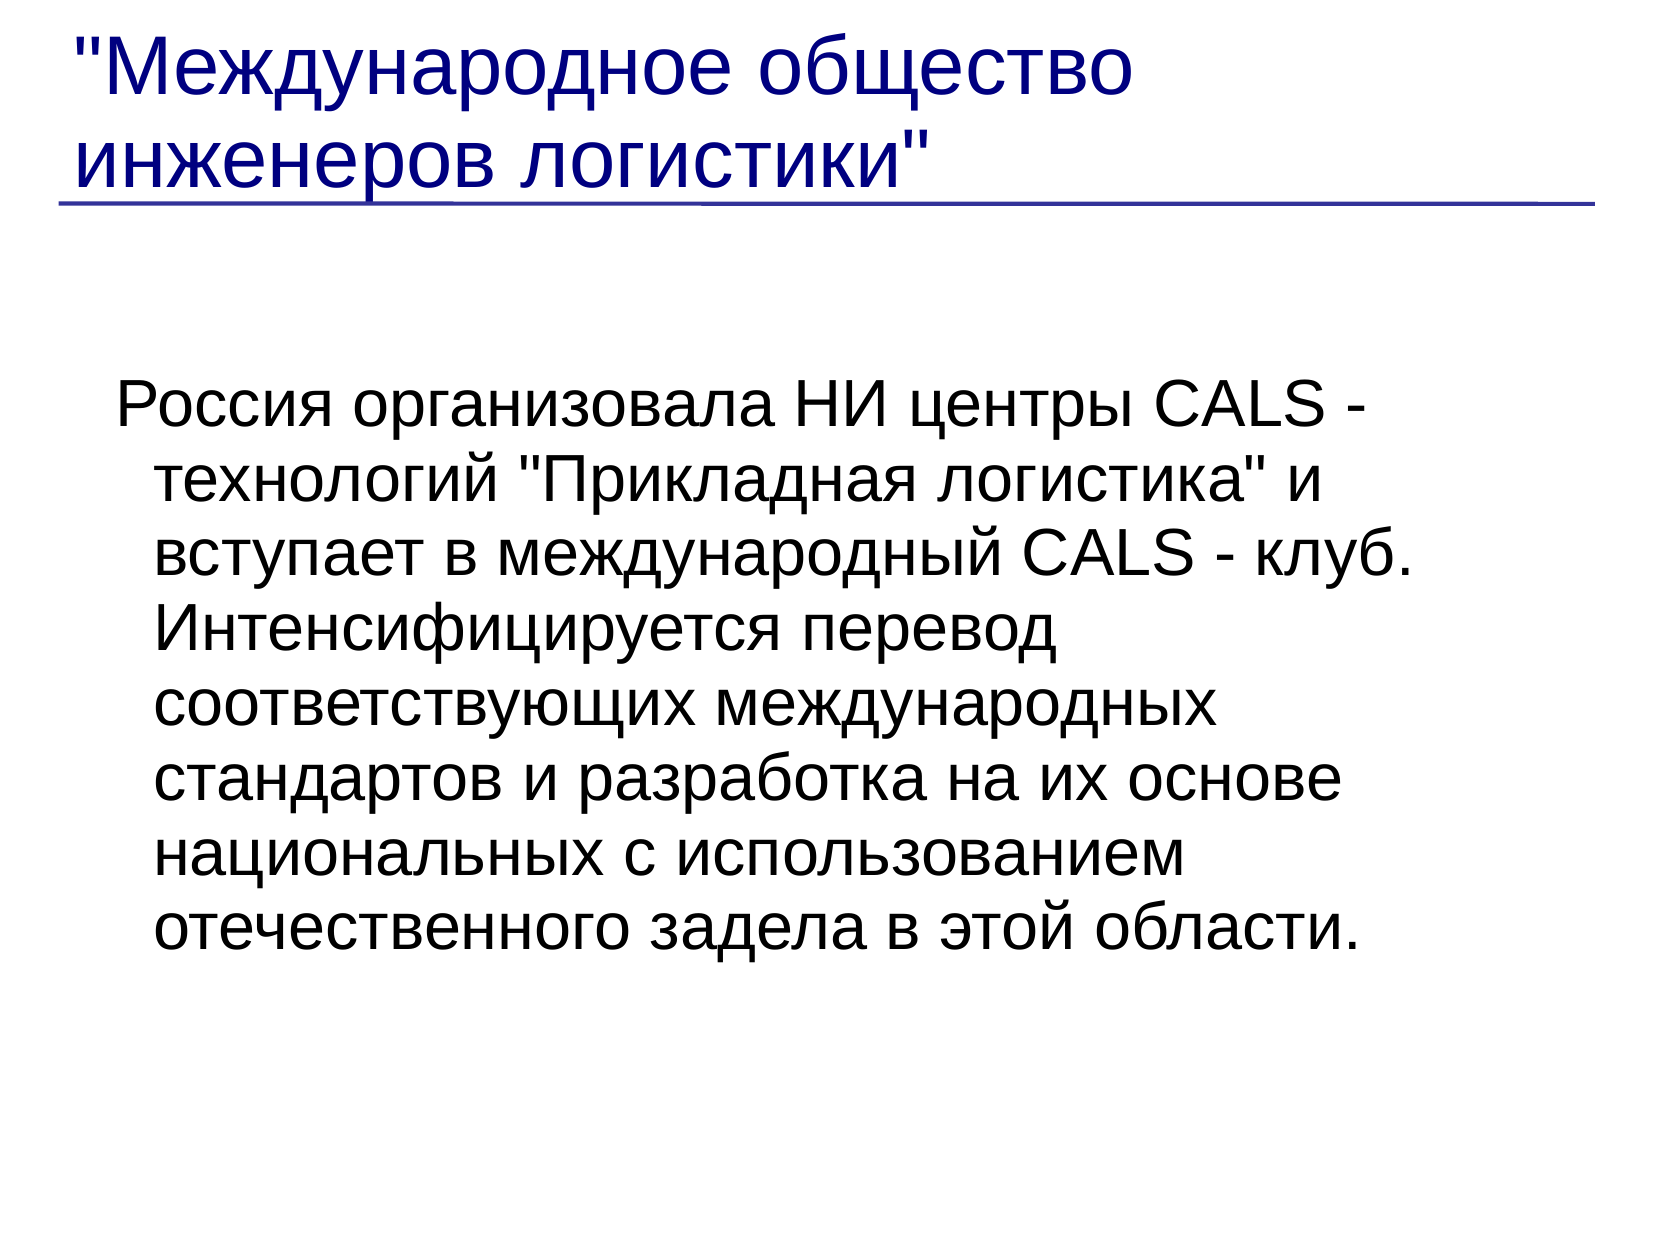

# "Международное общество инженеров логистики"
 Россия организовала НИ центры СALS - технологий "Прикладная логистика" и вступает в международный СALS - клуб. Интенсифицируется перевод соответствующих международных стандартов и разработка на их основе национальных с использованием отечественного задела в этой области.